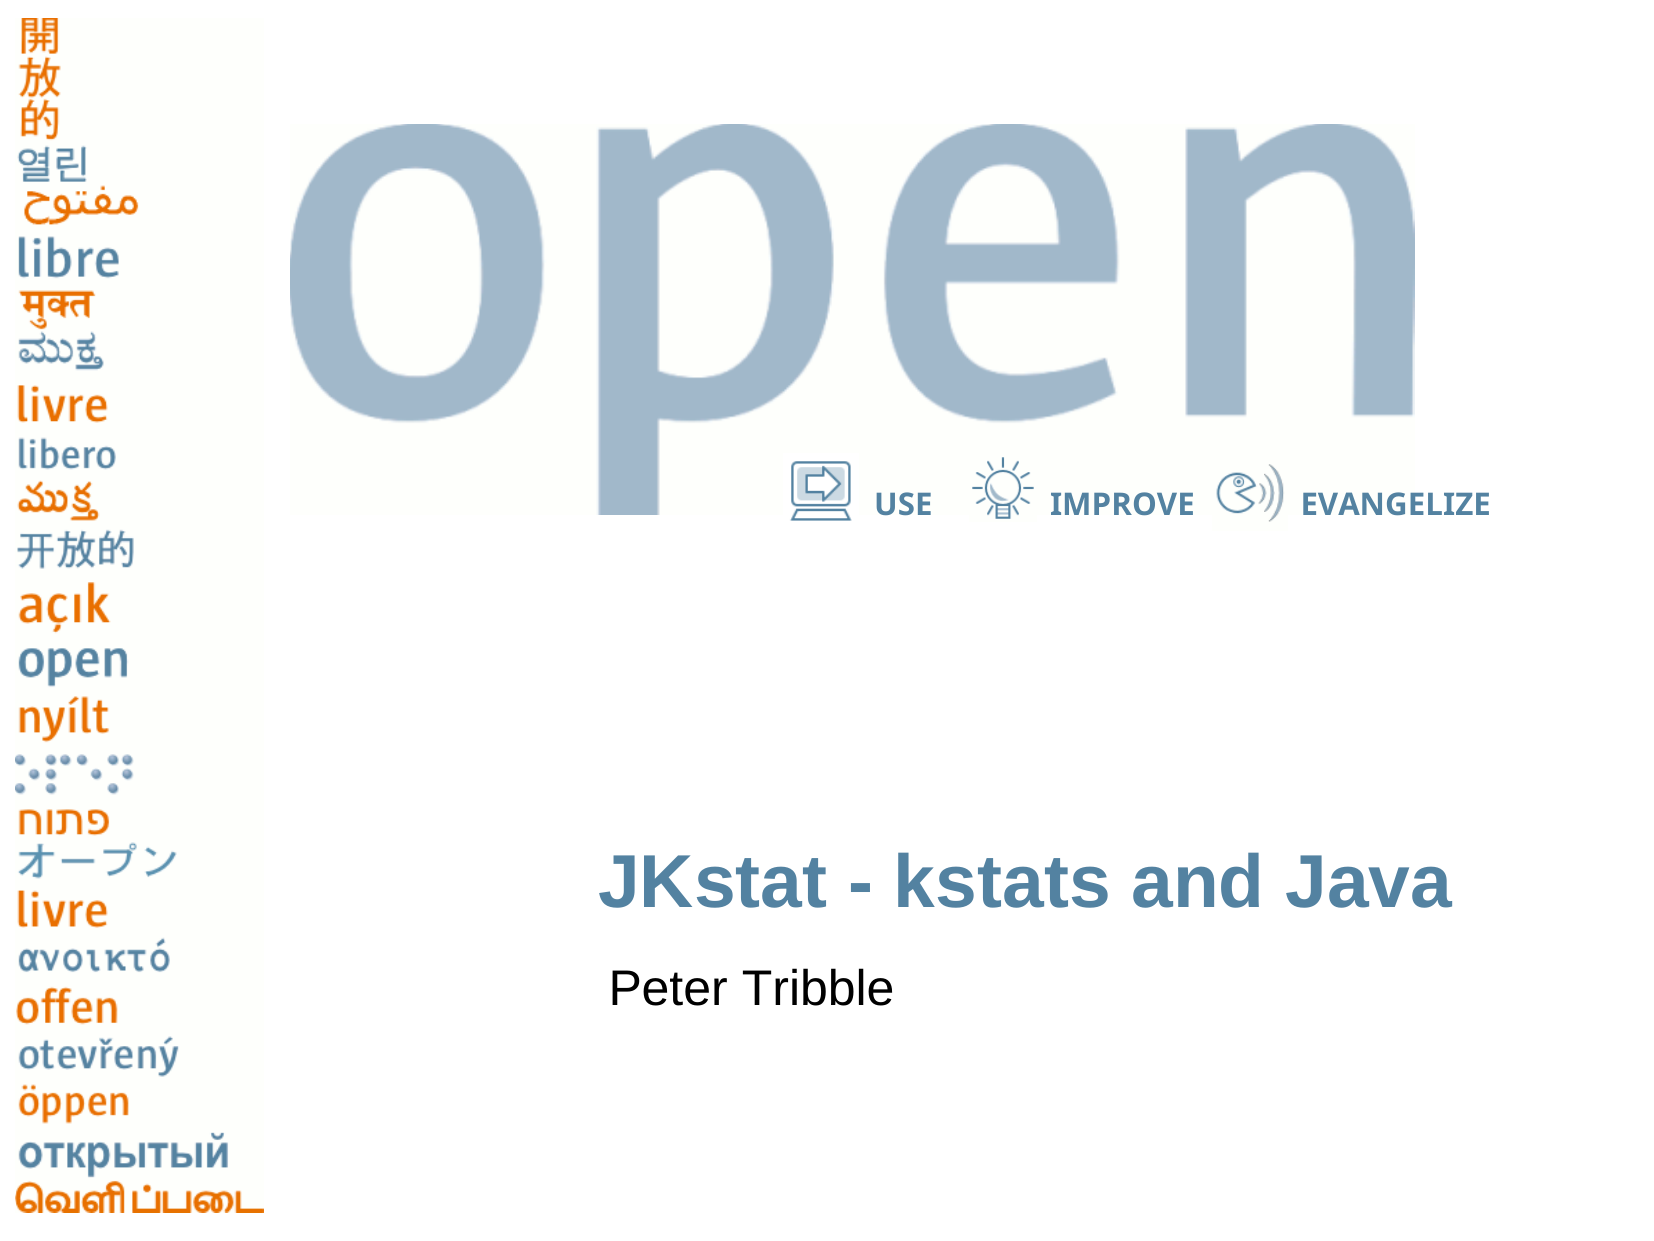

# JKstat - kstats and Java
Peter Tribble